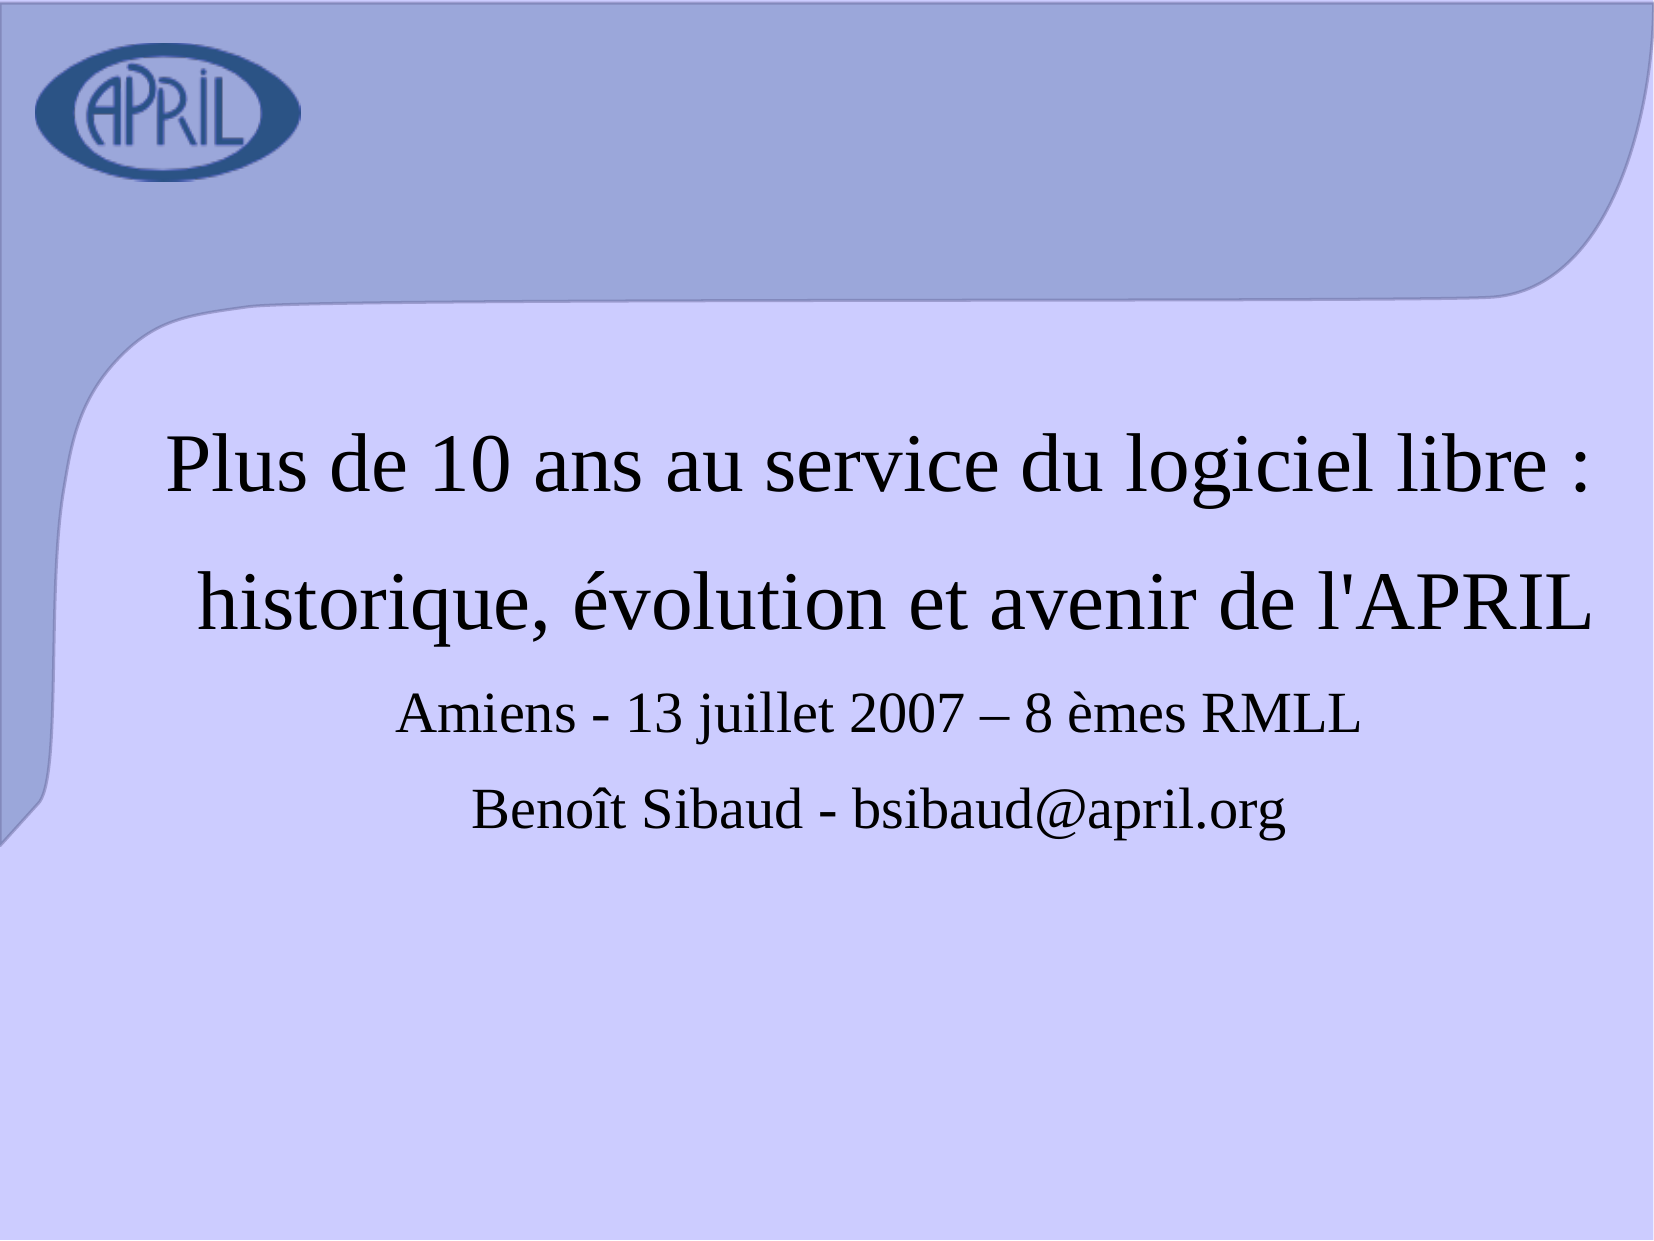

# Plus de 10 ans au service du logiciel libre : historique, évolution et avenir de l'APRIL
Amiens - 13 juillet 2007 – 8 èmes RMLL
Benoît Sibaud - bsibaud@april.org